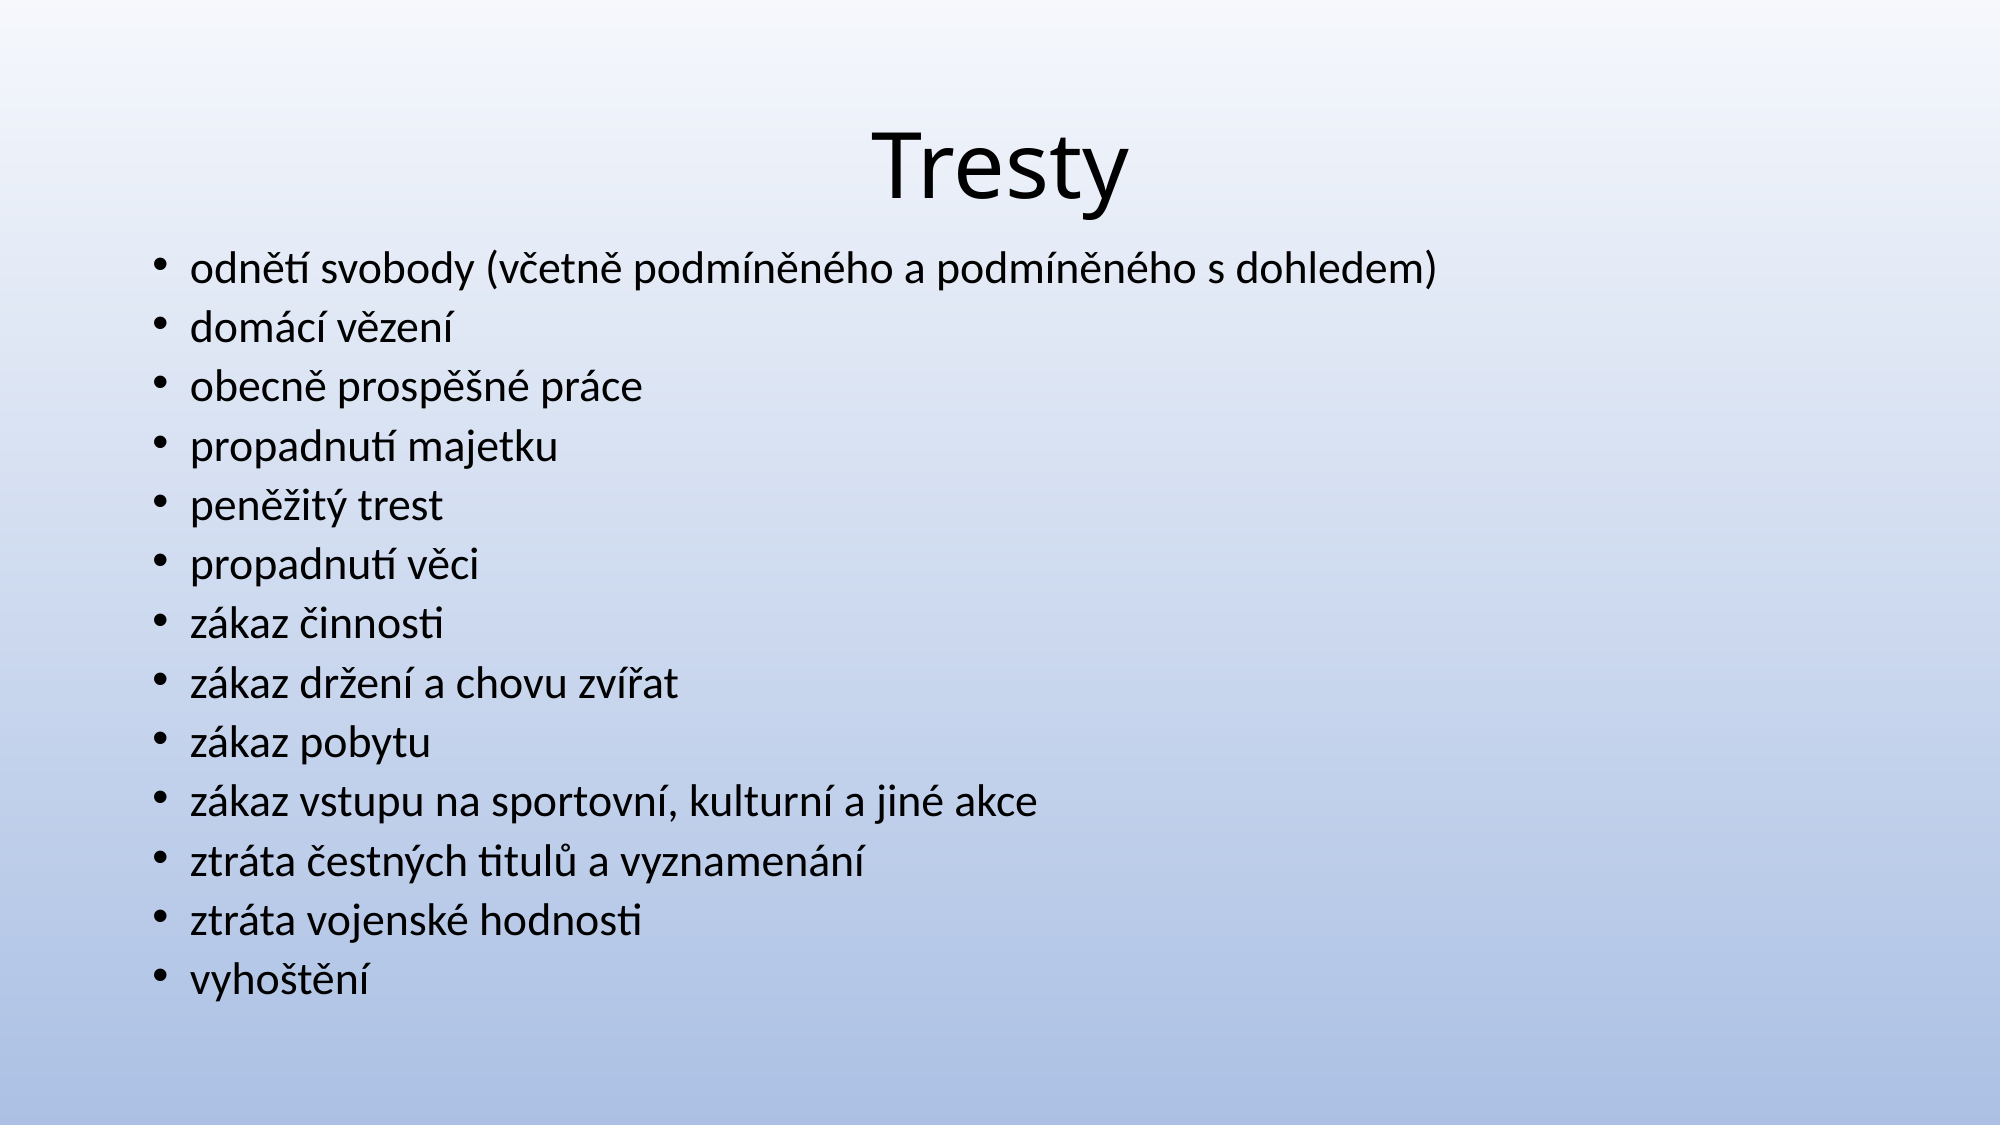

# Tresty
odnětí svobody (včetně podmíněného a podmíněného s dohledem)
domácí vězení
obecně prospěšné práce
propadnutí majetku
peněžitý trest
propadnutí věci
zákaz činnosti
zákaz držení a chovu zvířat
zákaz pobytu
zákaz vstupu na sportovní, kulturní a jiné akce
ztráta čestných titulů a vyznamenání
ztráta vojenské hodnosti
vyhoštění